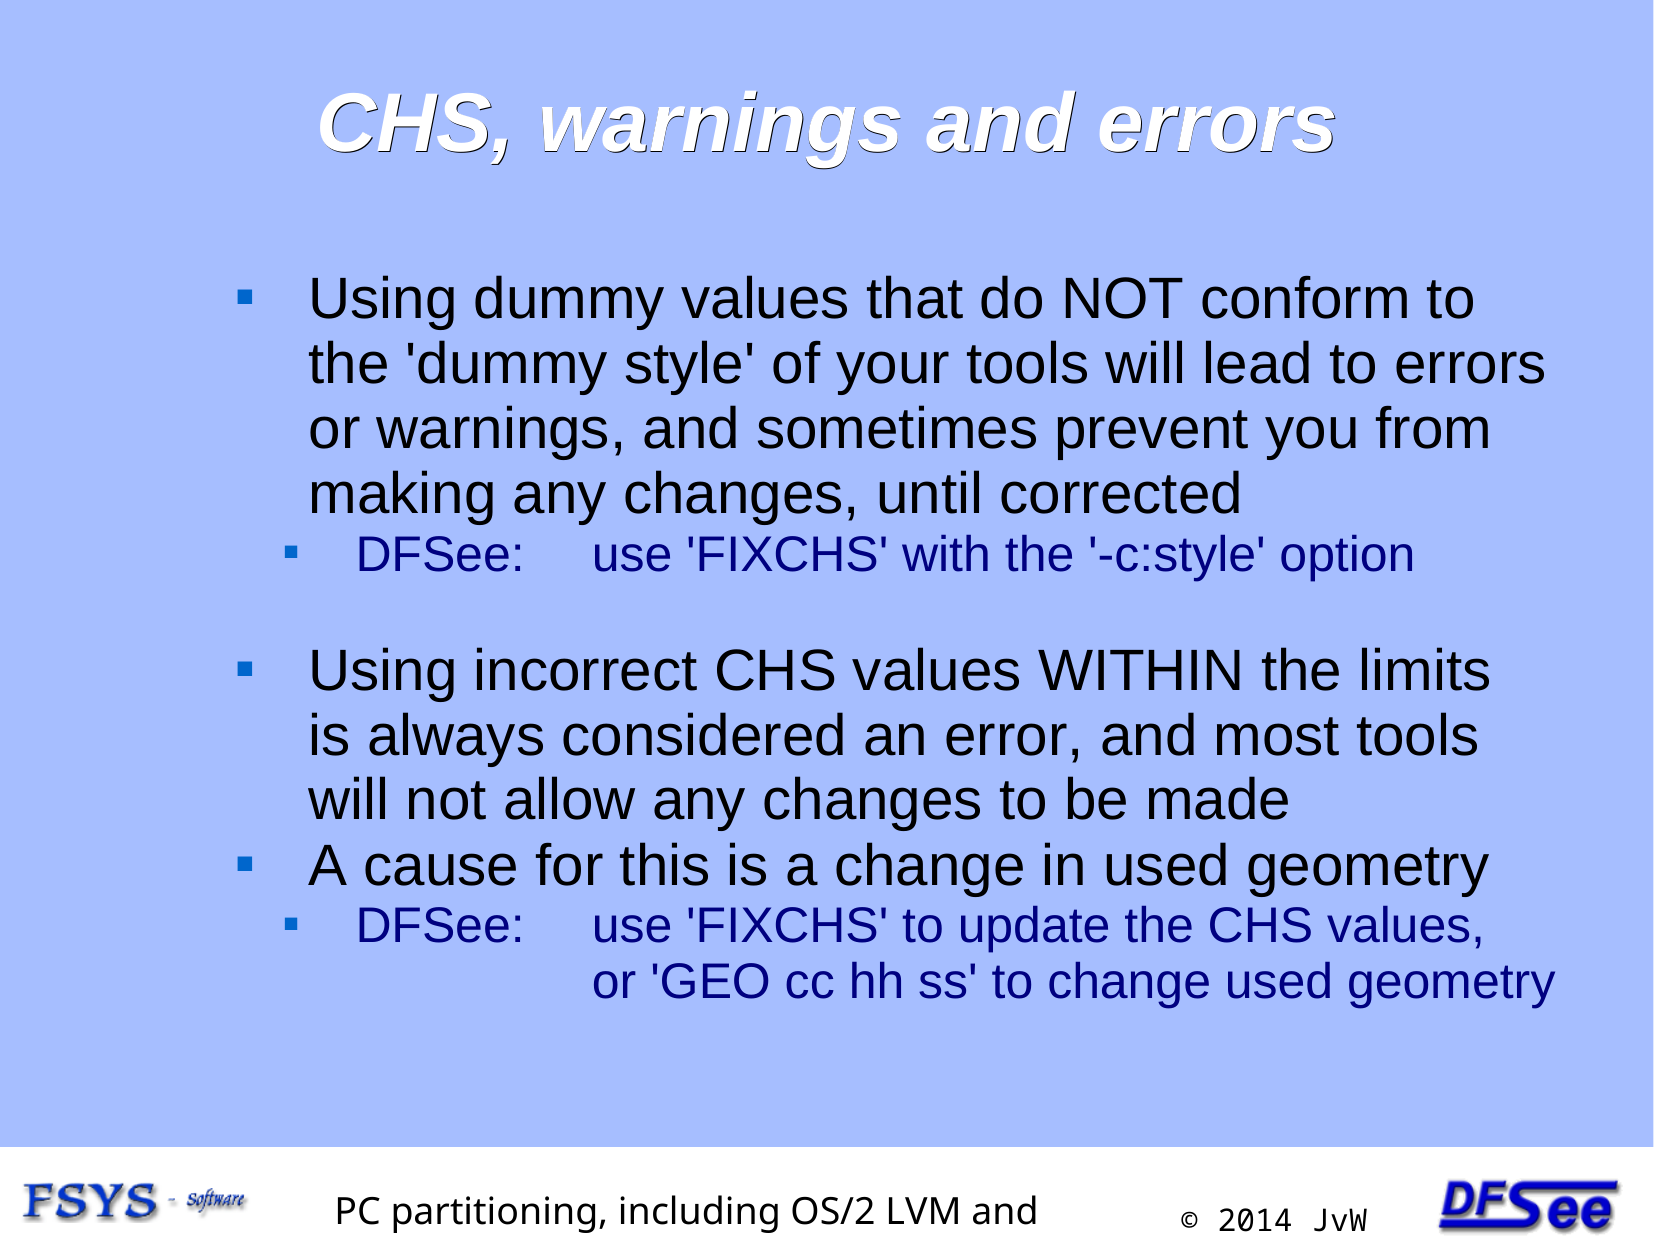

# CHS, warnings and errors
Using dummy values that do NOT conform to
the 'dummy style' of your tools will lead to errors
or warnings, and sometimes prevent you from
making any changes, until corrected
DFSee:	use 'FIXCHS' with the '-c:style' option
Using incorrect CHS values WITHIN the limits
is always considered an error, and most tools
will not allow any changes to be made
A cause for this is a change in used geometry
DFSee:	use 'FIXCHS' to update the CHS values,
		or 'GEO cc hh ss' to change used geometry